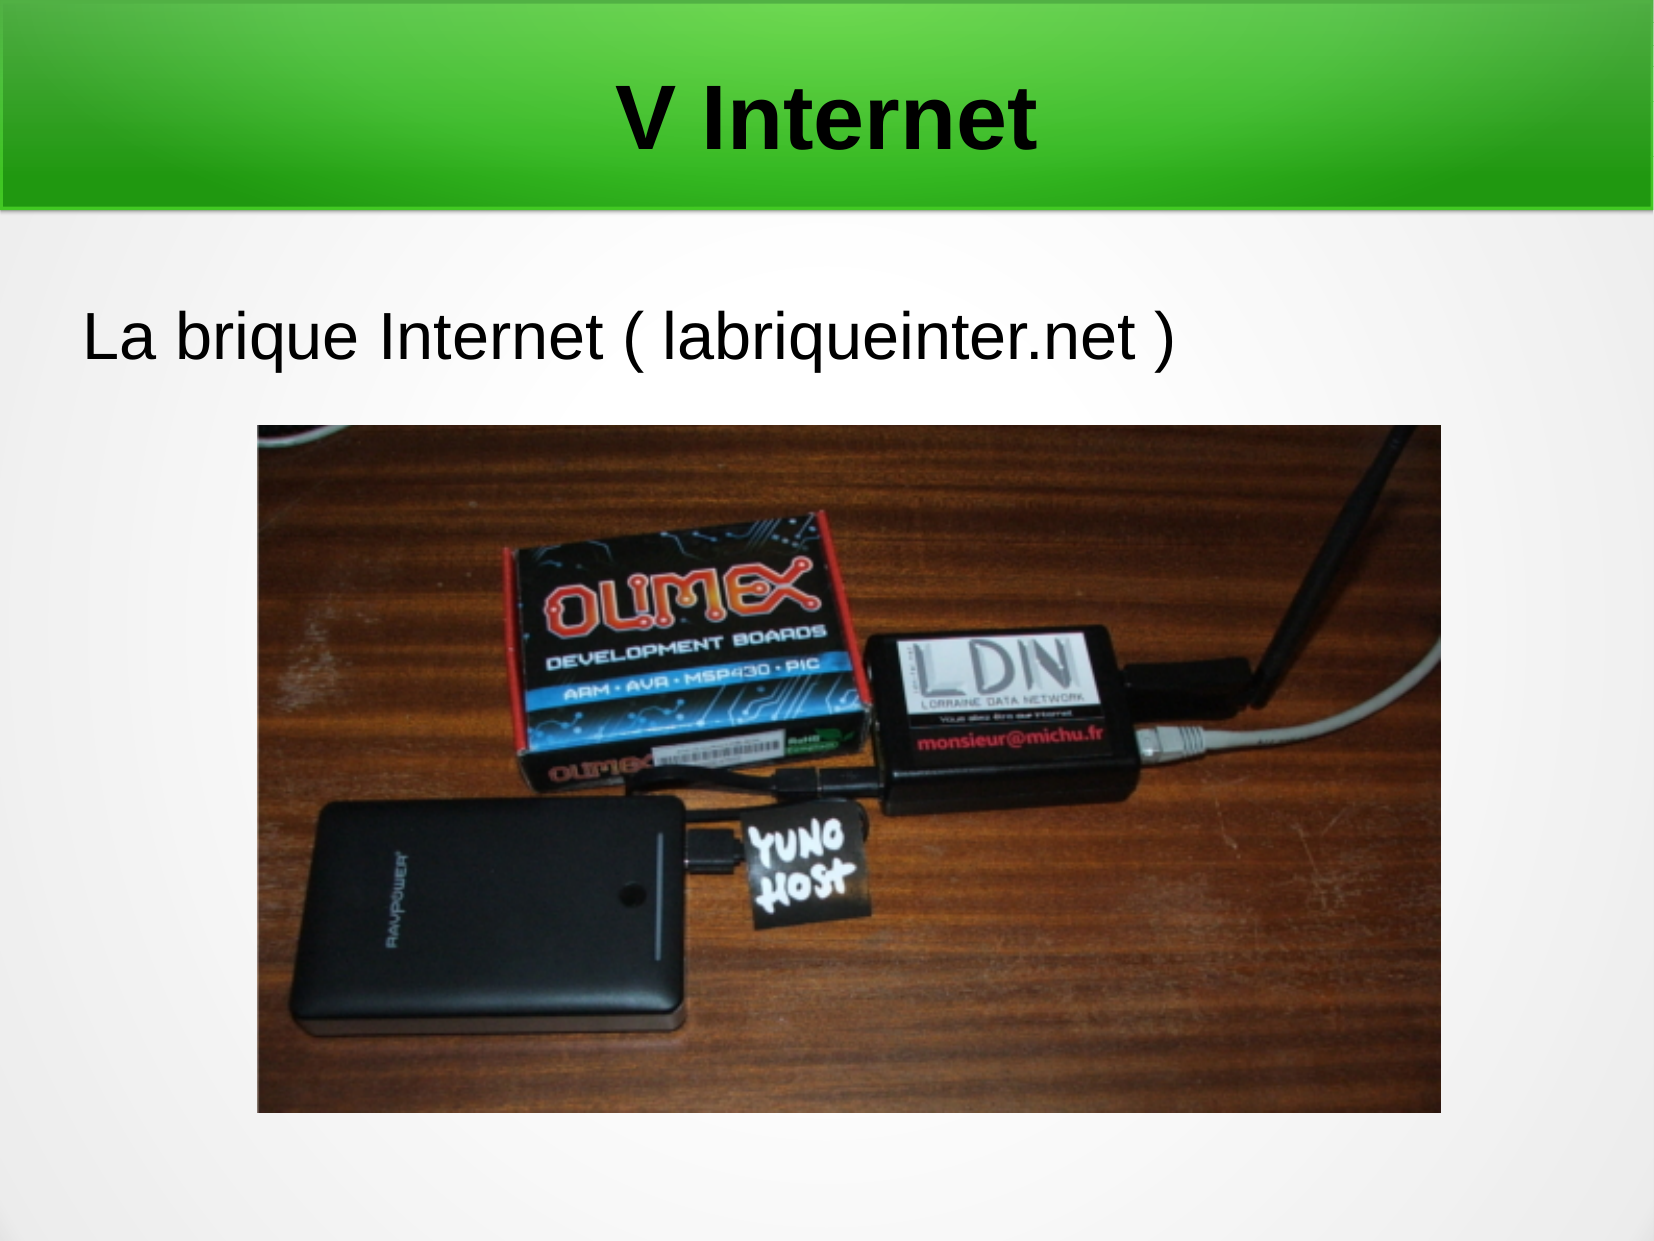

# V Internet
La brique Internet ( labriqueinter.net )